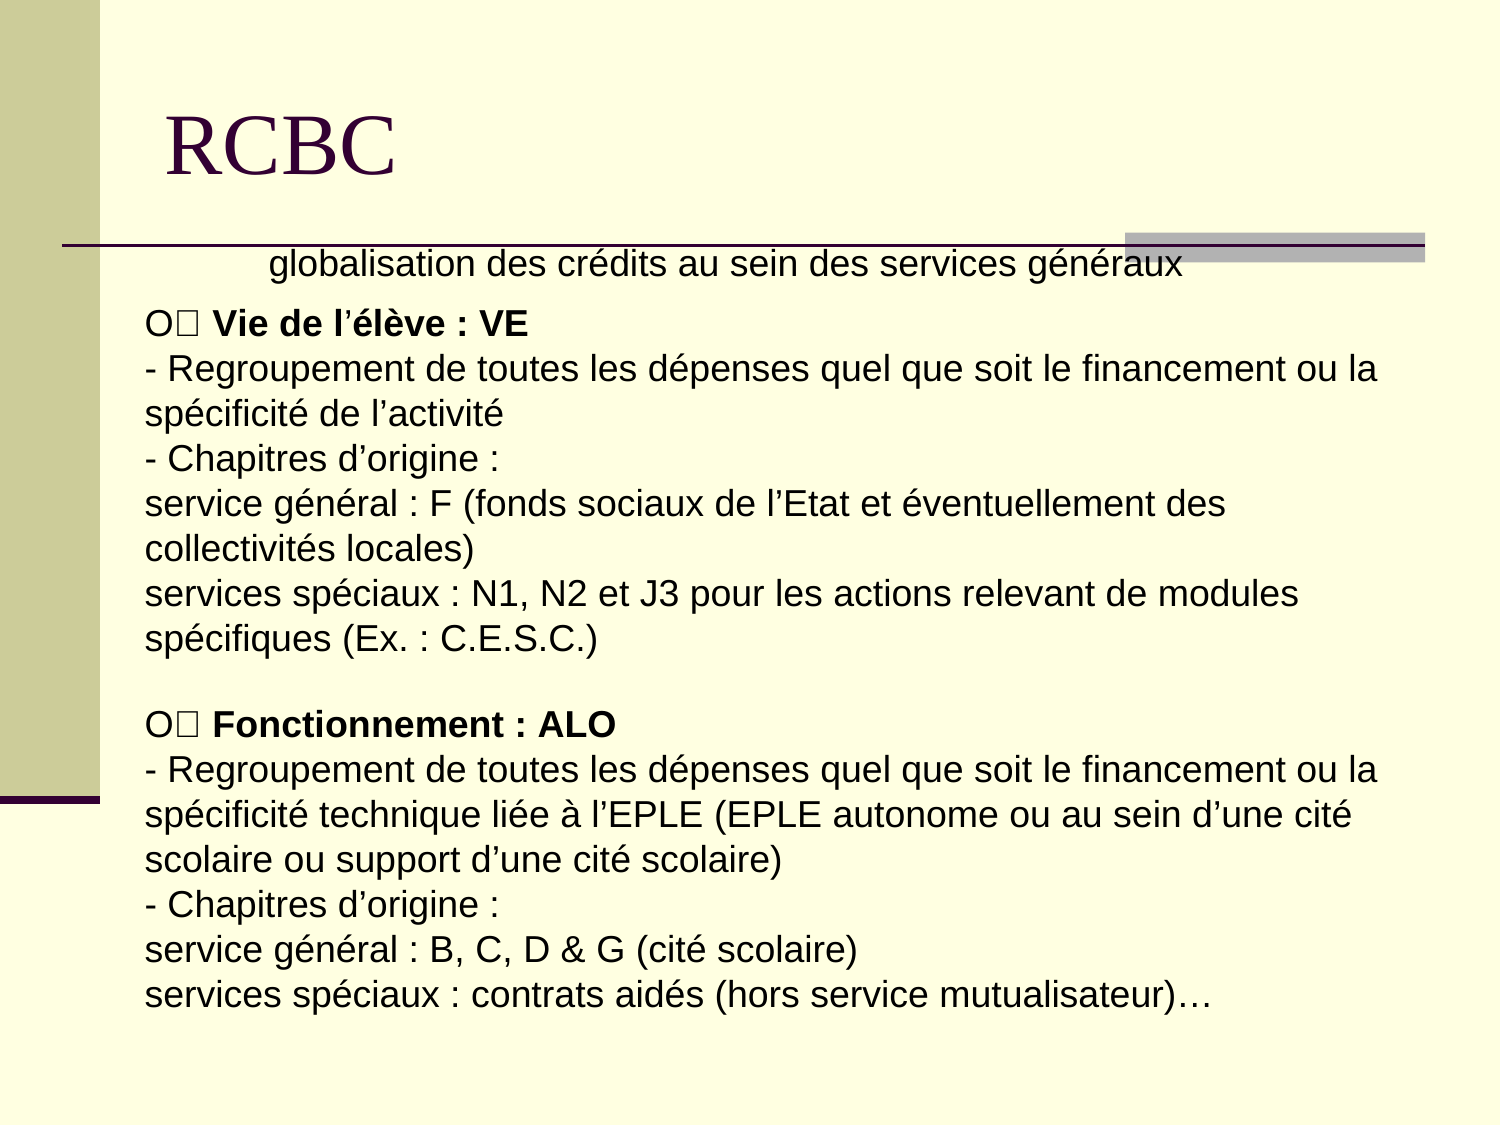

# RCBC
globalisation des crédits au sein des services généraux
O Vie de l’élève : VE
- Regroupement de toutes les dépenses quel que soit le financement ou la spécificité de l’activité
- Chapitres d’origine :
service général : F (fonds sociaux de l’Etat et éventuellement des collectivités locales)
services spéciaux : N1, N2 et J3 pour les actions relevant de modules spécifiques (Ex. : C.E.S.C.)
O Fonctionnement : ALO
- Regroupement de toutes les dépenses quel que soit le financement ou la spécificité technique liée à l’EPLE (EPLE autonome ou au sein d’une cité scolaire ou support d’une cité scolaire)
- Chapitres d’origine :
service général : B, C, D & G (cité scolaire)
services spéciaux : contrats aidés (hors service mutualisateur)…